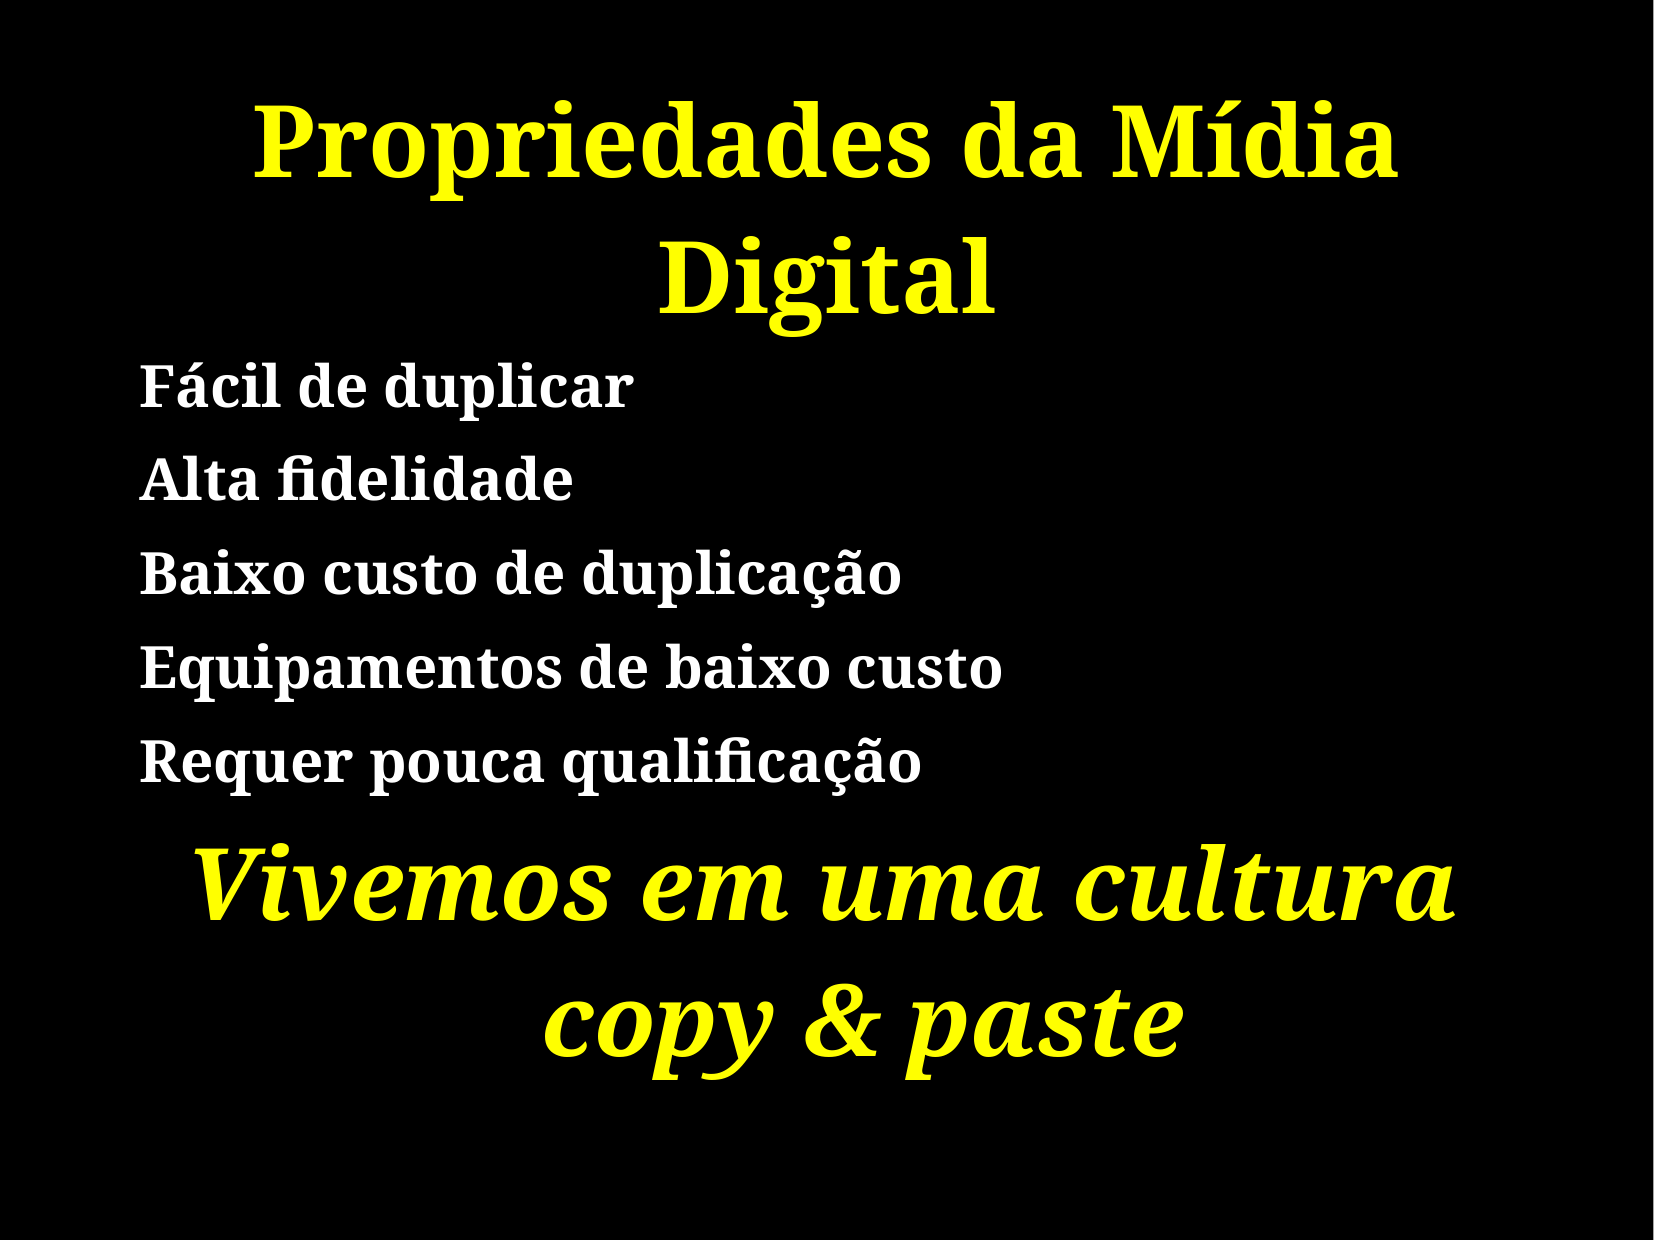

# Propriedades da Mídia Digital
Fácil de duplicar
Alta fidelidade
Baixo custo de duplicação
Equipamentos de baixo custo
Requer pouca qualificação
Vivemos em uma cultura
copy & paste